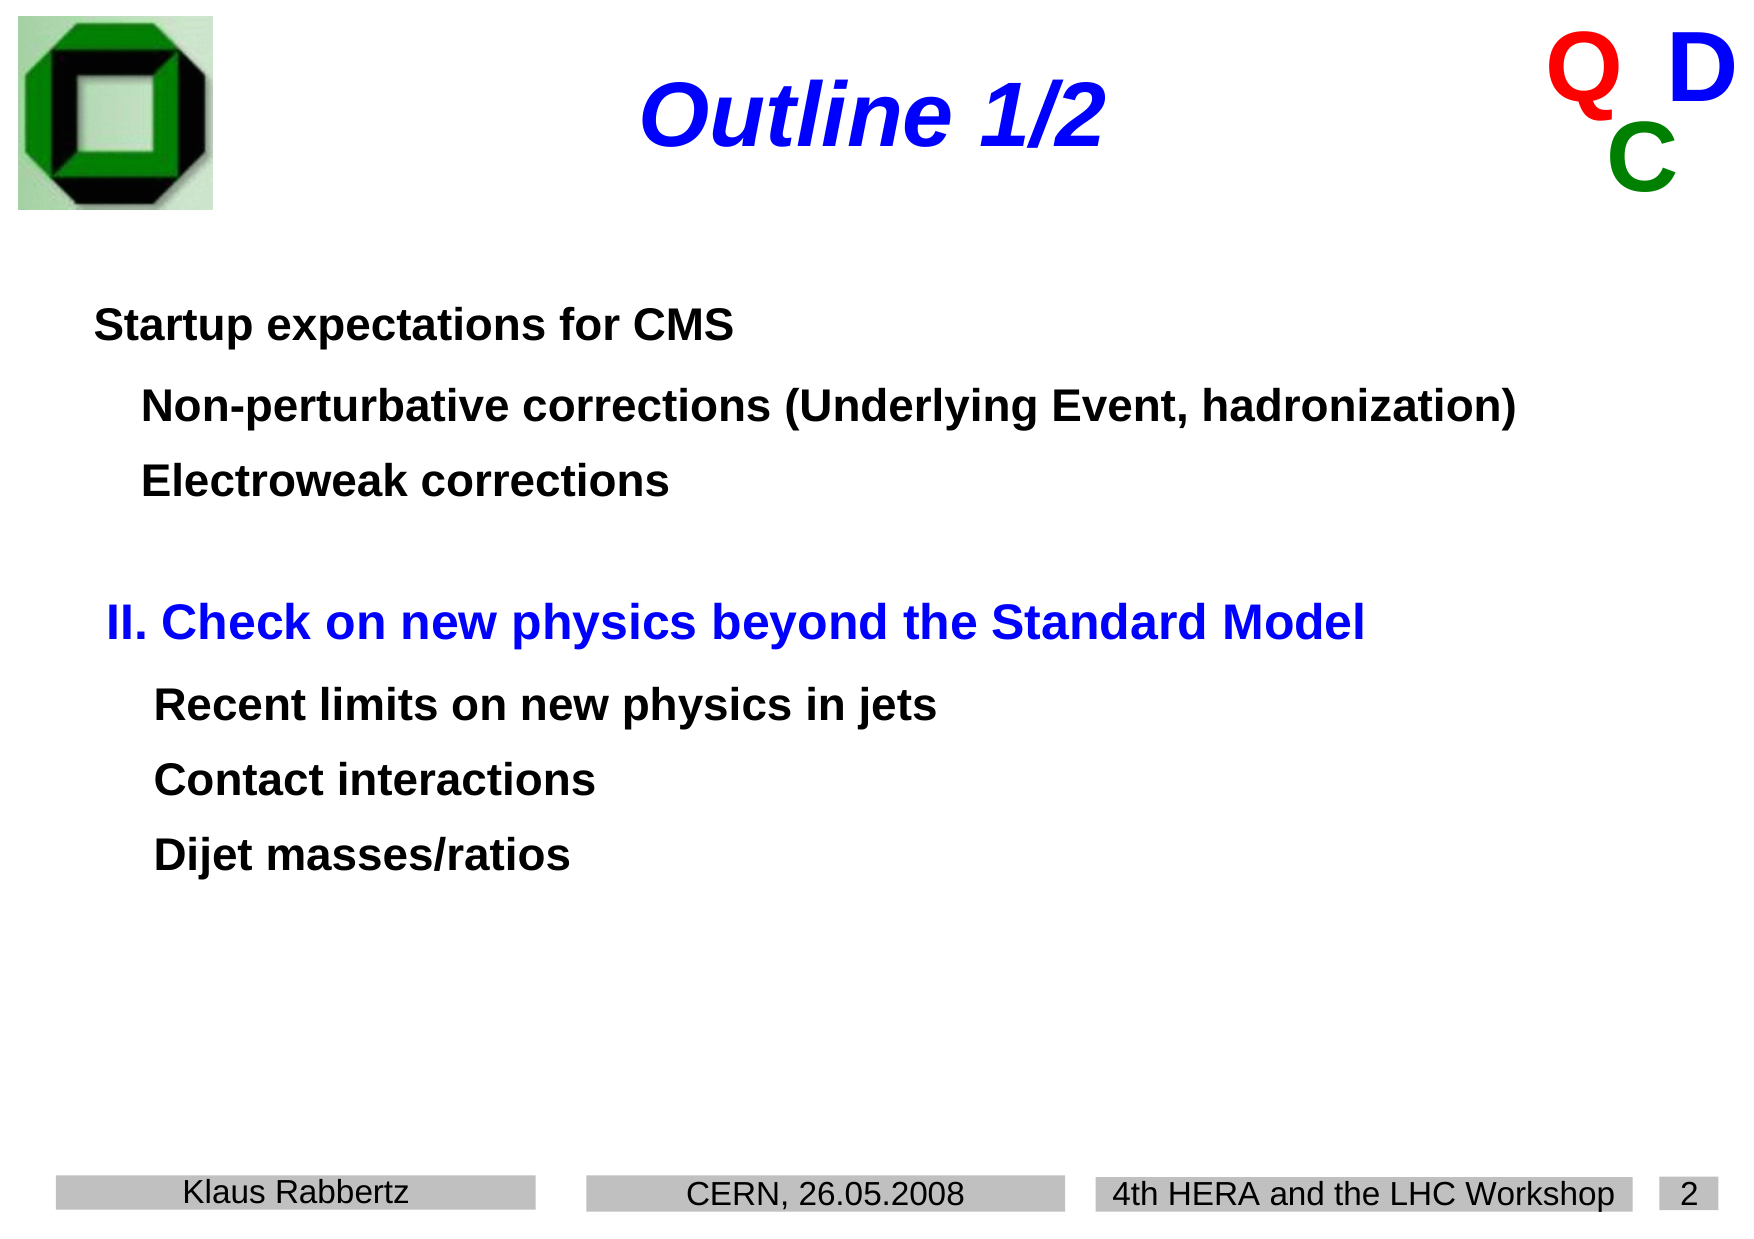

# Outline 1/2
Startup expectations for CMS
Non-perturbative corrections (Underlying Event, hadronization)
Electroweak corrections
II. Check on new physics beyond the Standard Model
Recent limits on new physics in jets
Contact interactions
Dijet masses/ratios